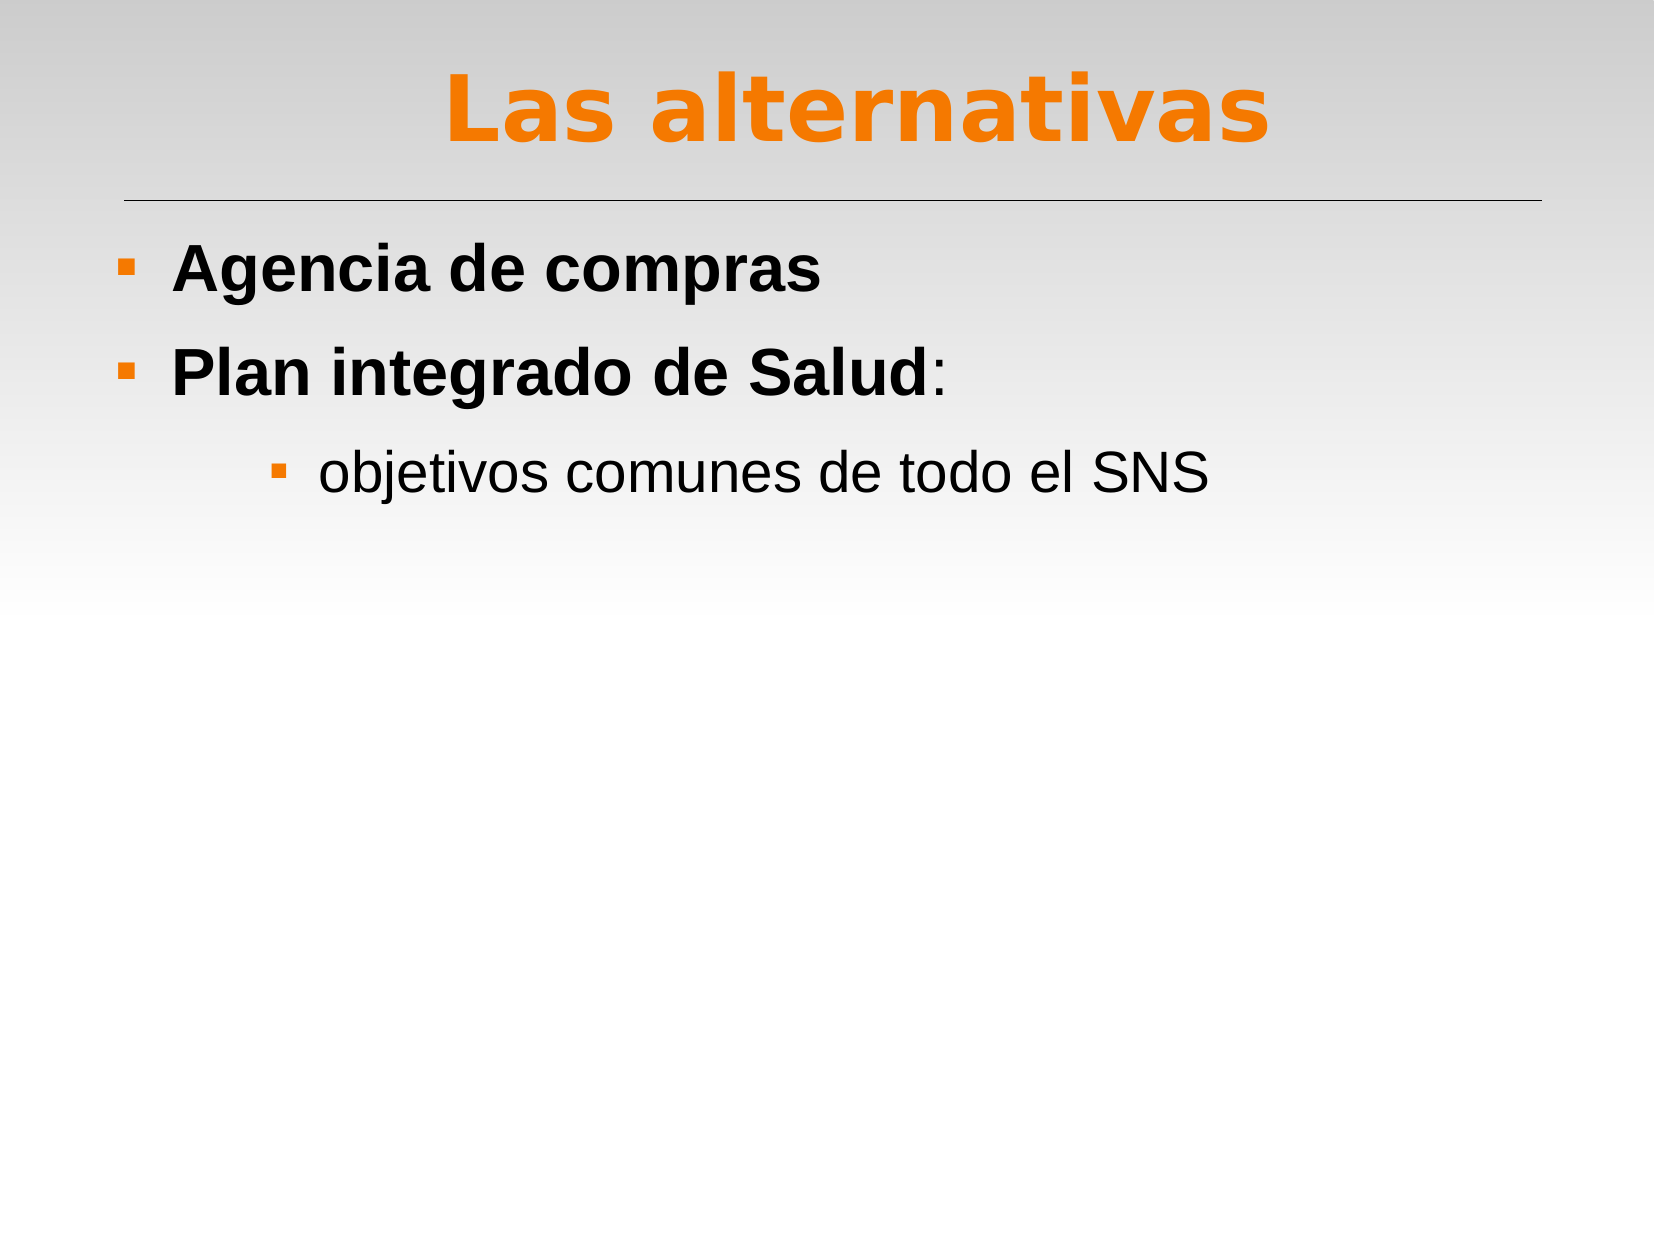

#
Las alternativas
Agencia de compras
Plan integrado de Salud:
objetivos comunes de todo el SNS